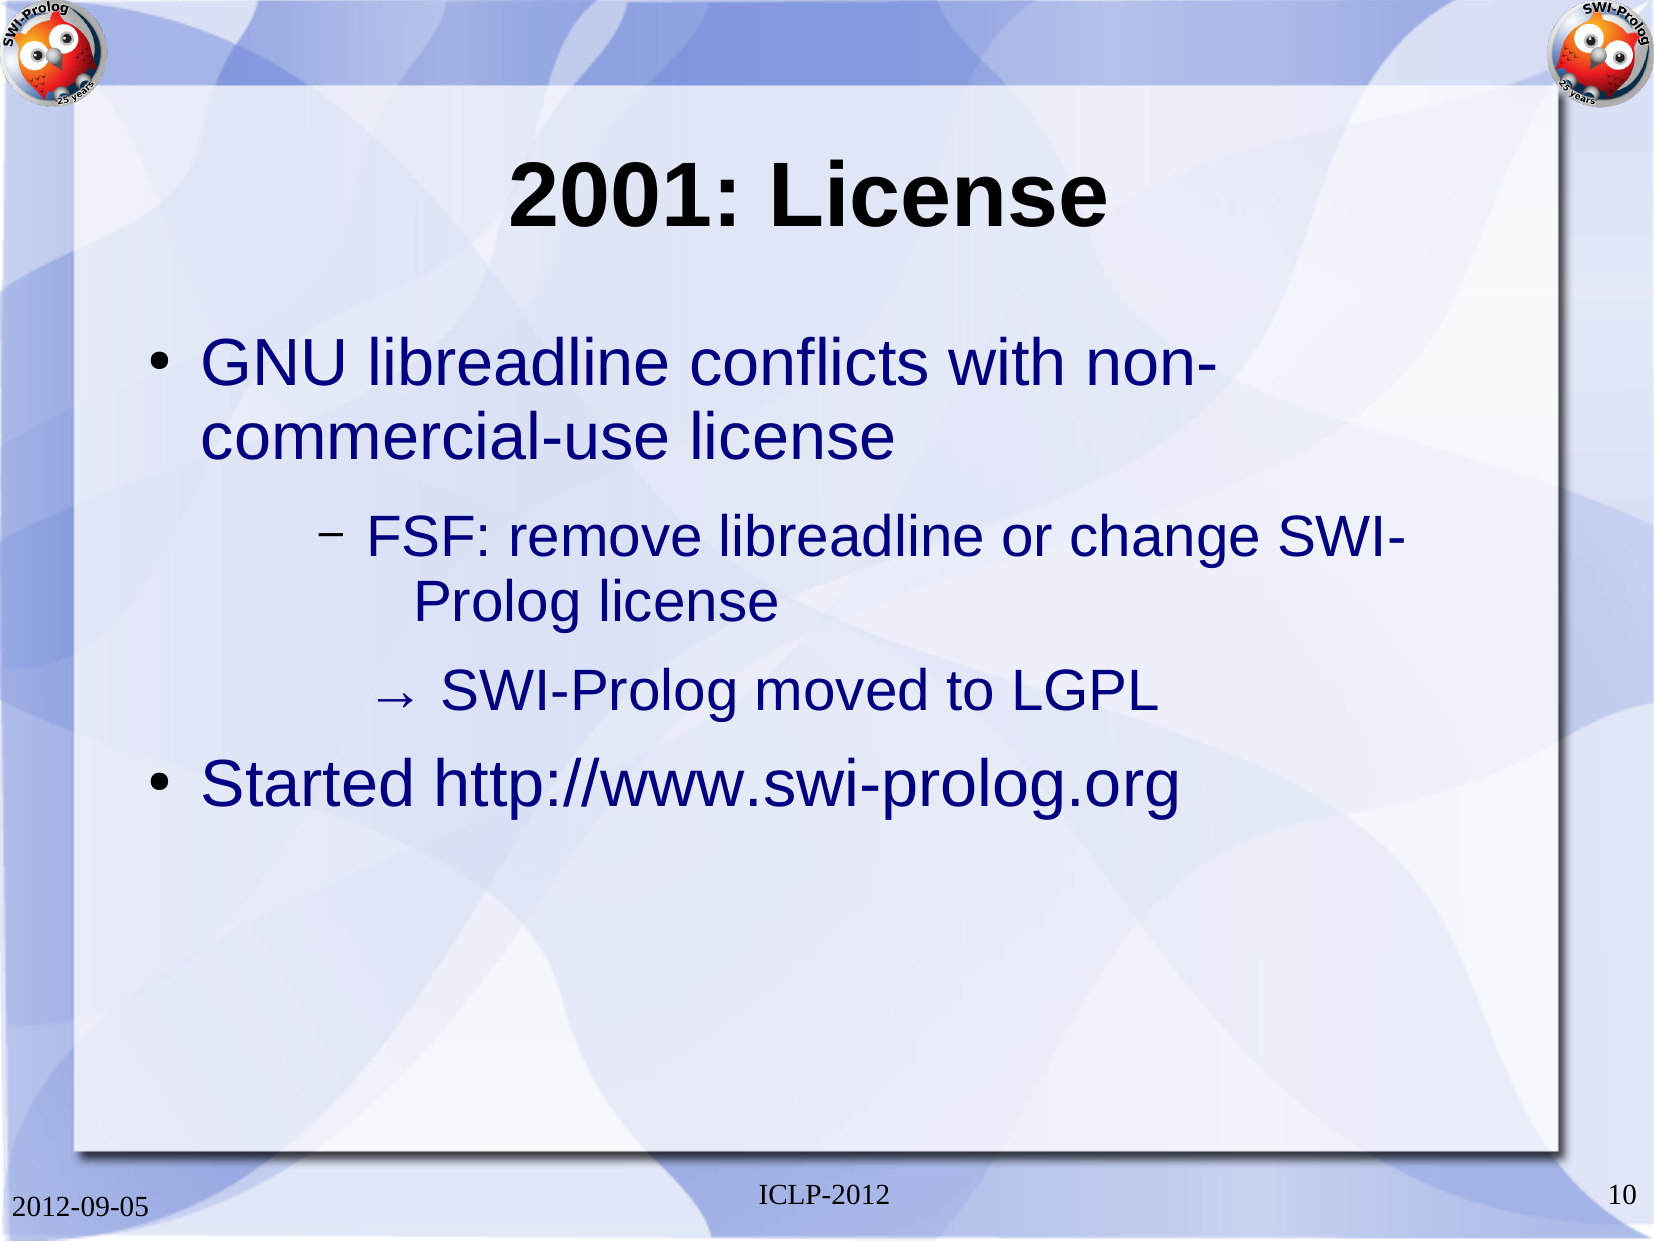

# 2001: License
GNU libreadline conflicts with non-commercial-use license
FSF: remove libreadline or change SWI-Prolog license
→ SWI-Prolog moved to LGPL
Started http://www.swi-prolog.org
ICLP-2012
10
2012-09-05